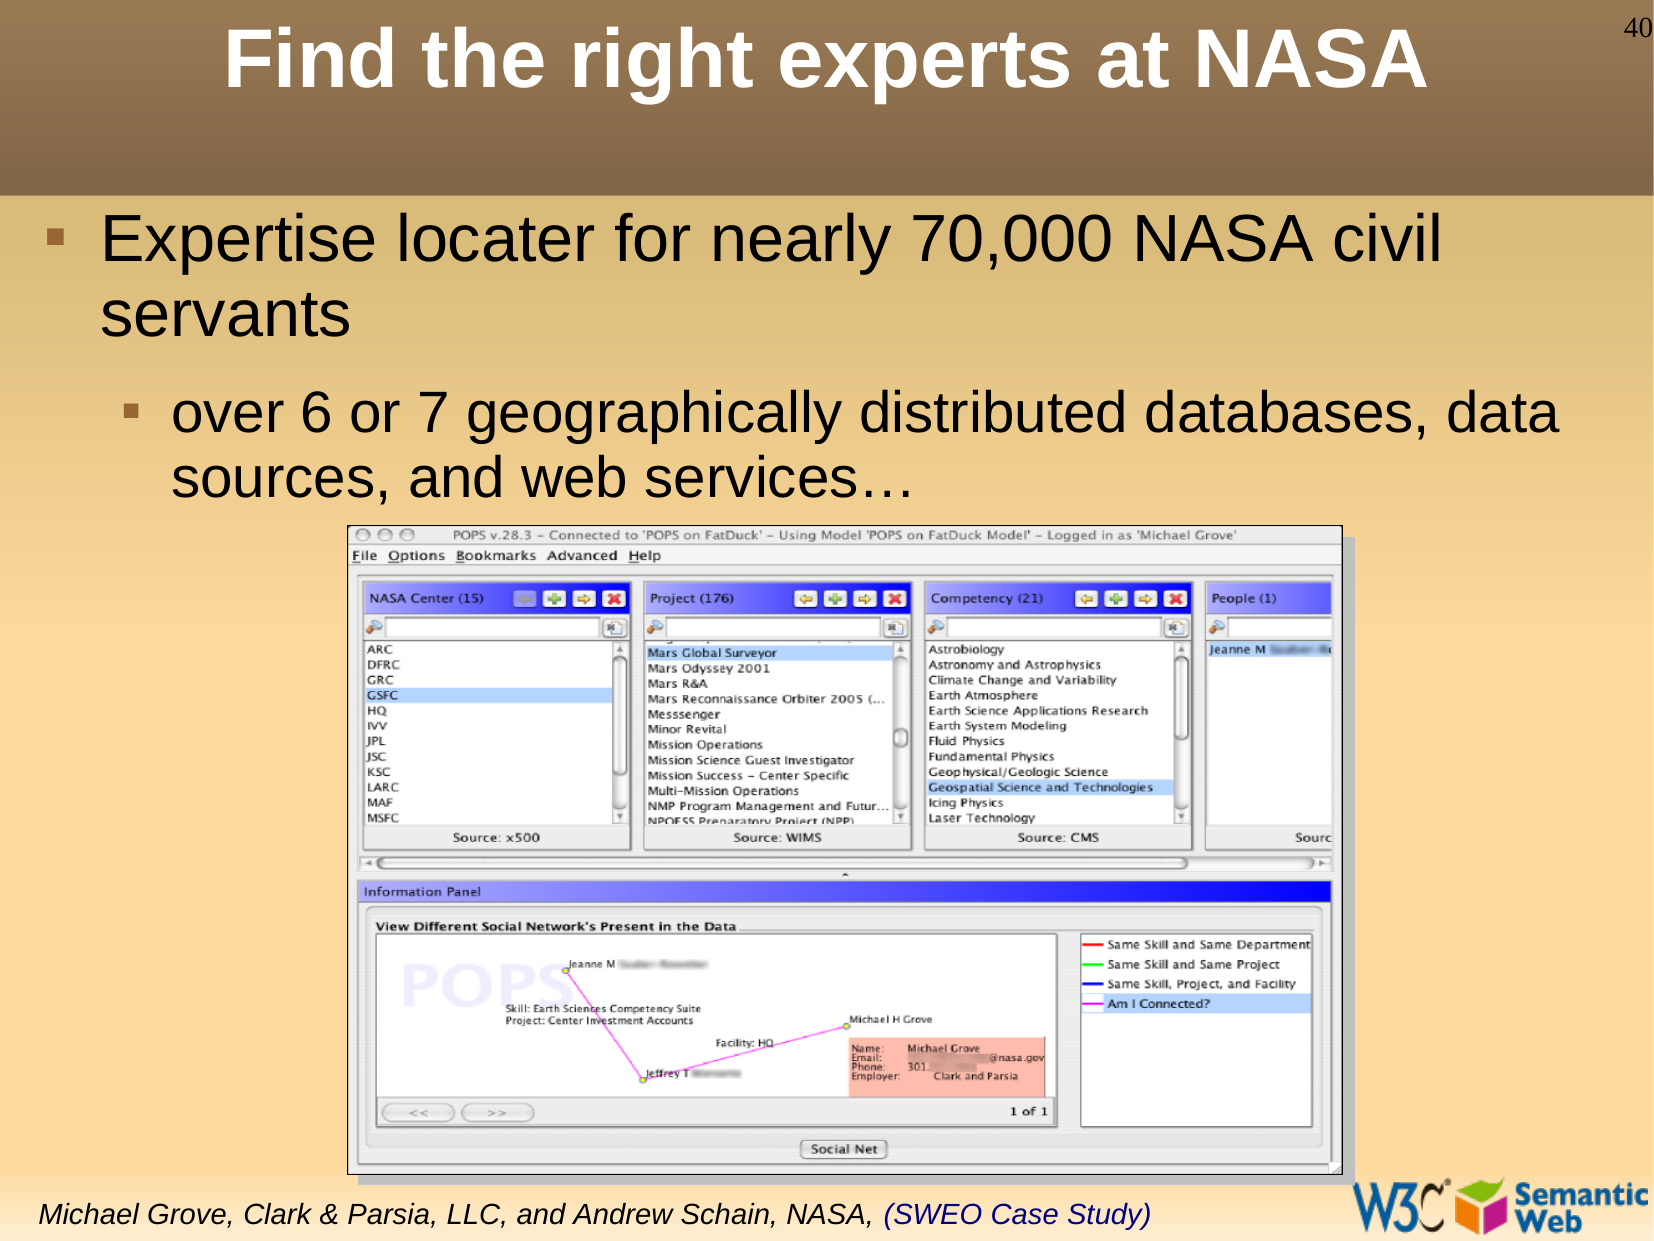

# Find the right experts at NASA
40
Expertise locater for nearly 70,000 NASA civil servants
over 6 or 7 geographically distributed databases, data sources, and web services…
Michael Grove, Clark & Parsia, LLC, and Andrew Schain, NASA, (SWEO Case Study)